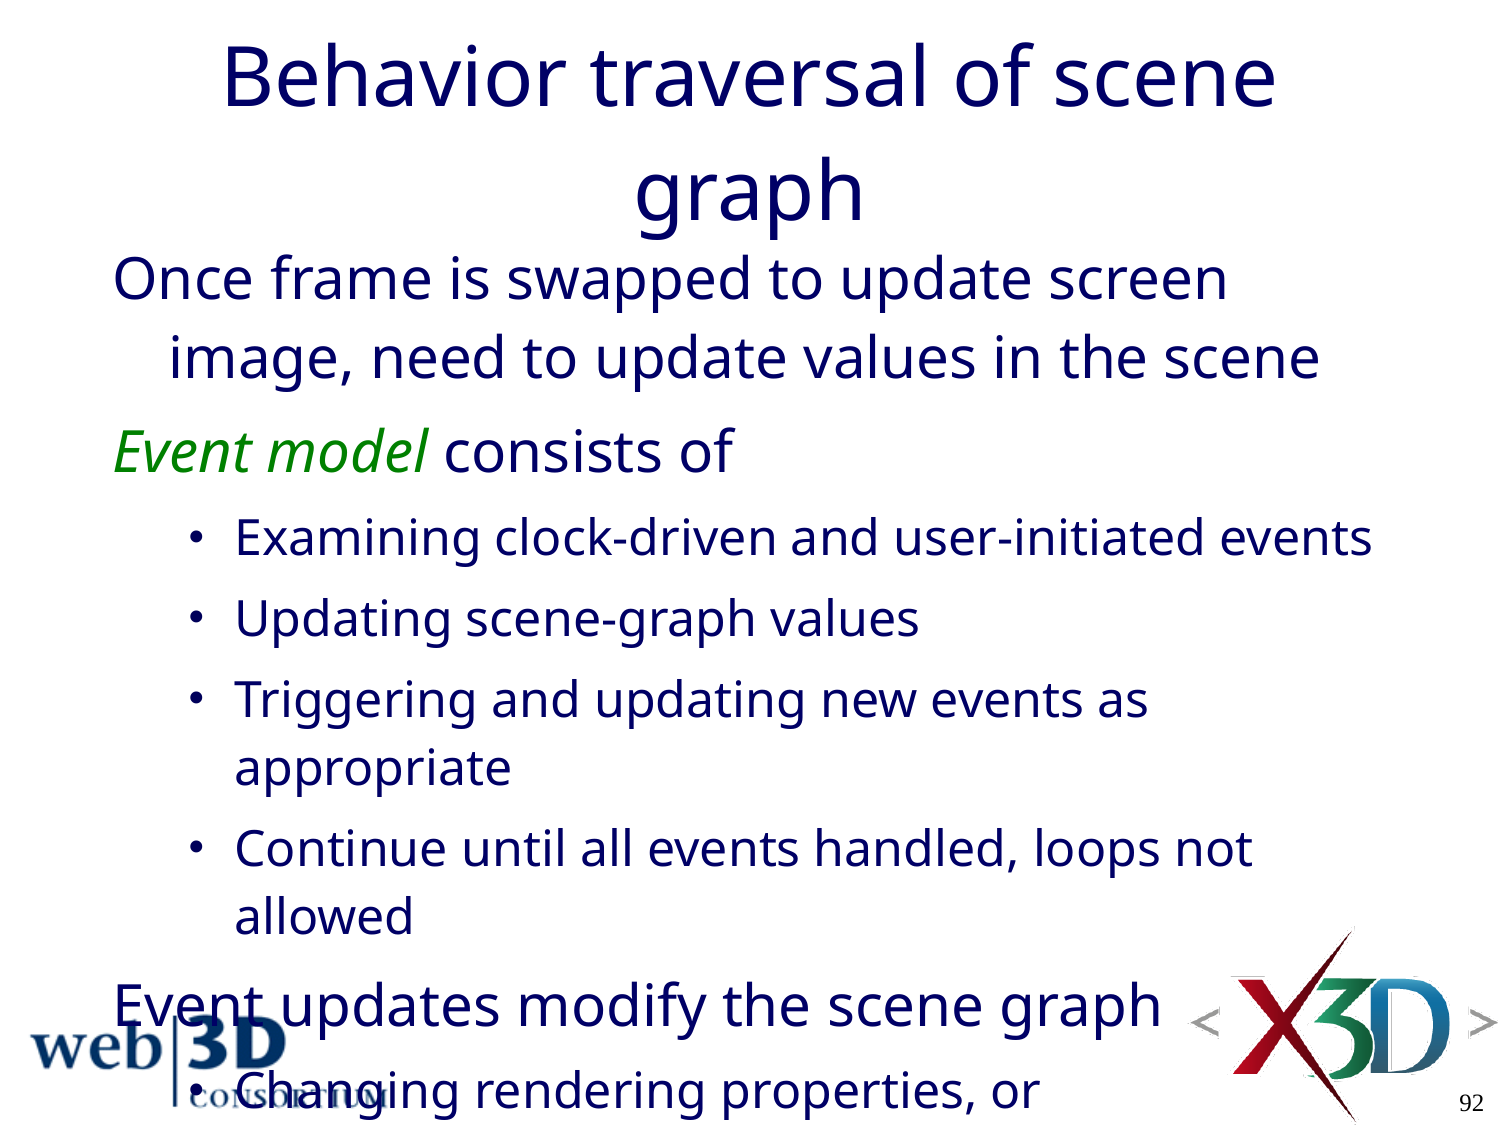

# Behavior traversal of scene graph
Once frame is swapped to update screen image, need to update values in the scene
Event model consists of
Examining clock-driven and user-initiated events
Updating scene-graph values
Triggering and updating new events as appropriate
Continue until all events handled, loops not allowed
Event updates modify the scene graph
Changing rendering properties, or
Generating further event outputs